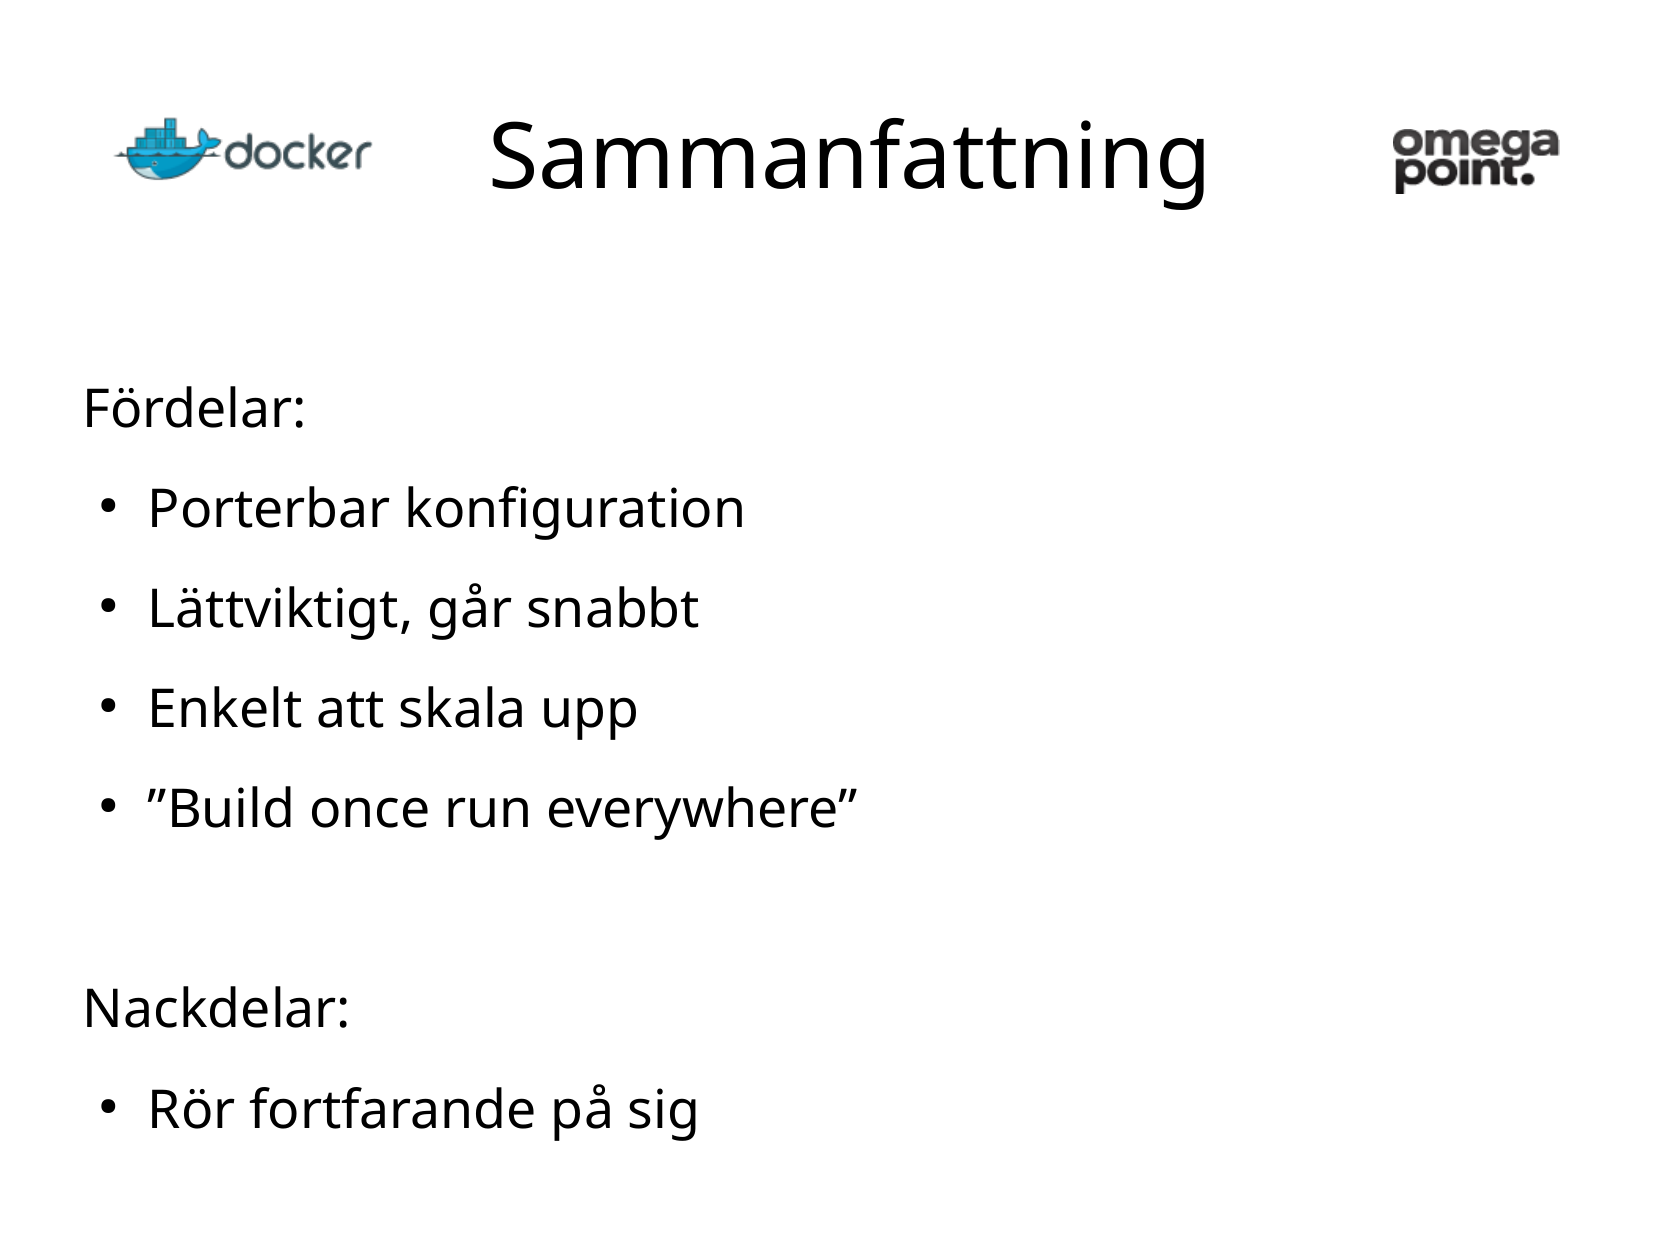

# Sammanfattning
Fördelar:
Porterbar konfiguration
Lättviktigt, går snabbt
Enkelt att skala upp
”Build once run everywhere”
Nackdelar:
Rör fortfarande på sig